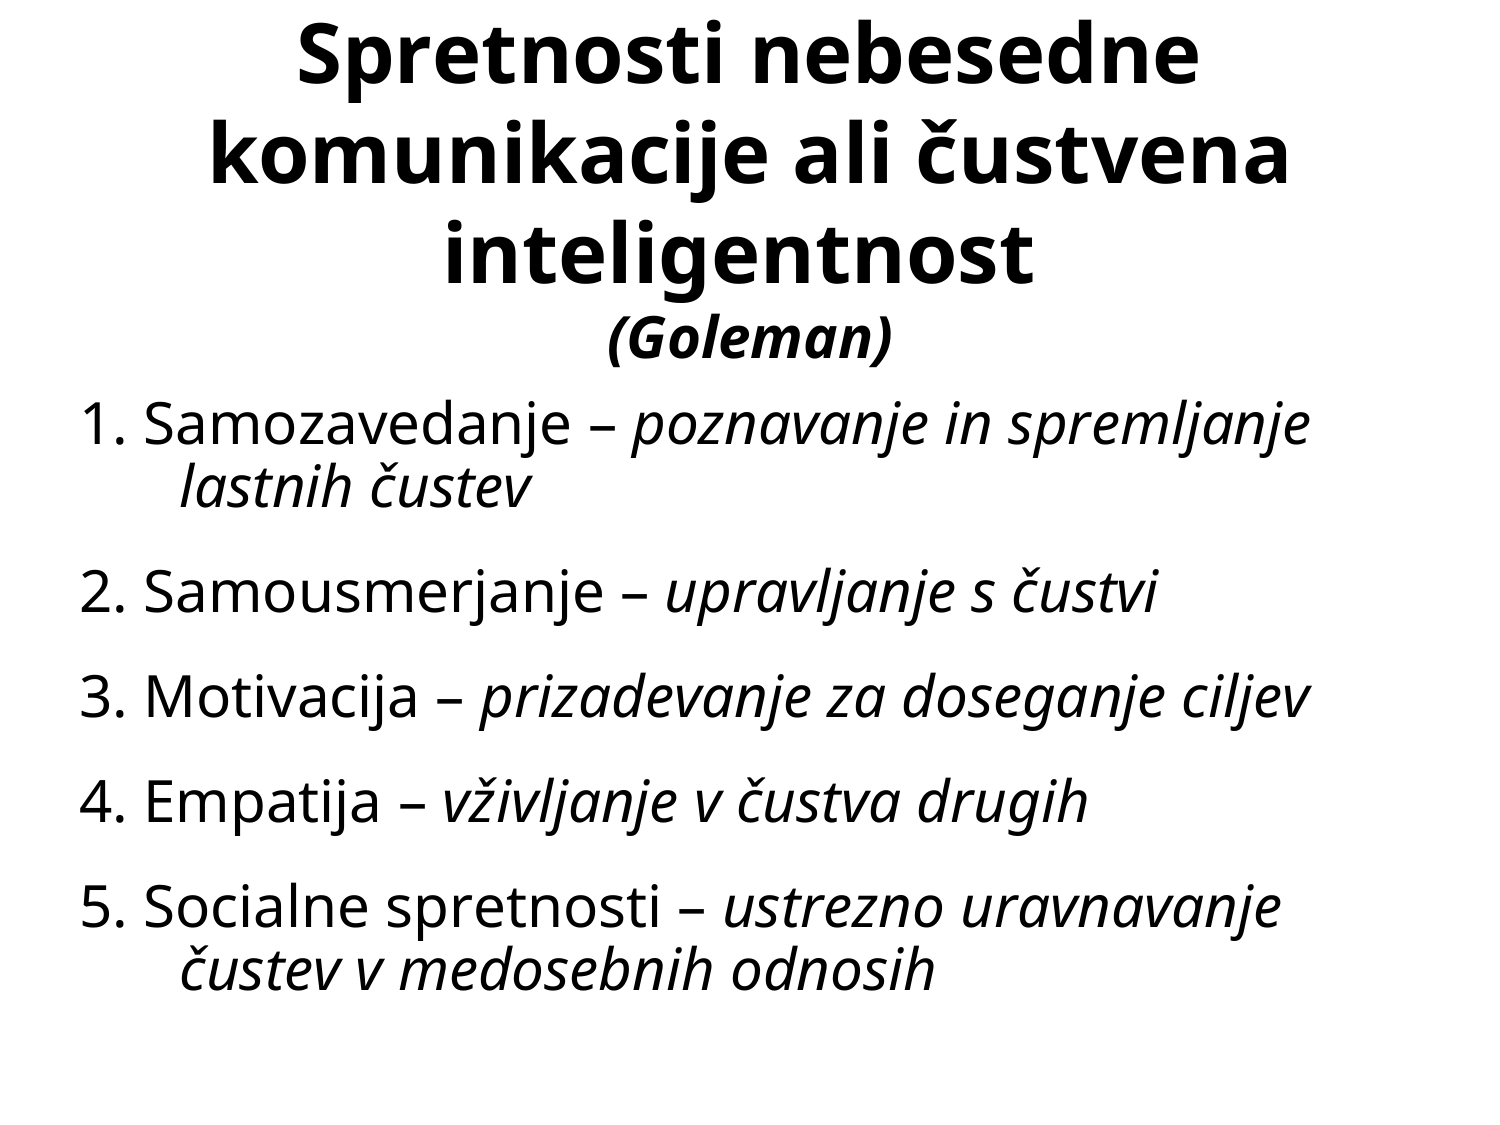

# Spretnosti nebesedne komunikacije ali čustvena inteligentnost (Goleman)
1. Samozavedanje – poznavanje in spremljanje lastnih čustev
2. Samousmerjanje – upravljanje s čustvi
3. Motivacija – prizadevanje za doseganje ciljev
4. Empatija – vživljanje v čustva drugih
5. Socialne spretnosti – ustrezno uravnavanje čustev v medosebnih odnosih